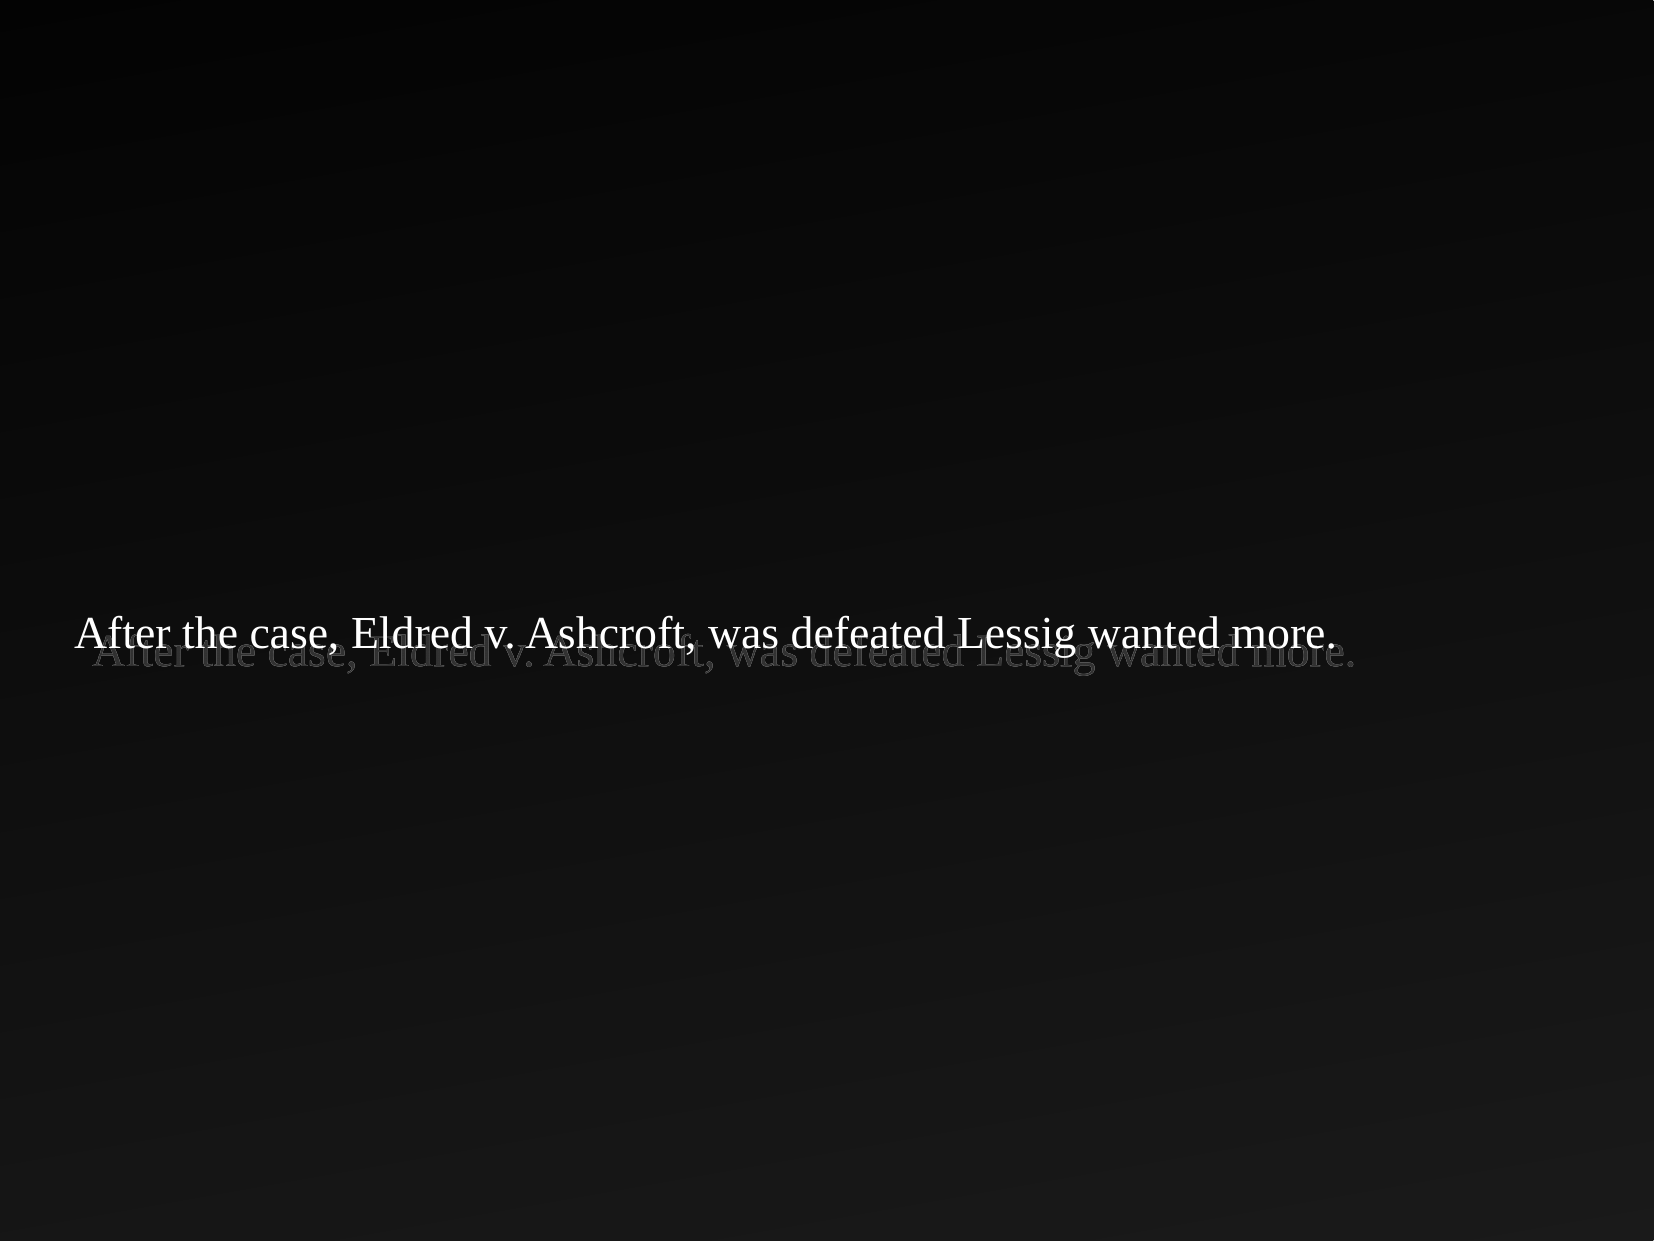

After the case, Eldred v. Ashcroft, was defeated Lessig wanted more.